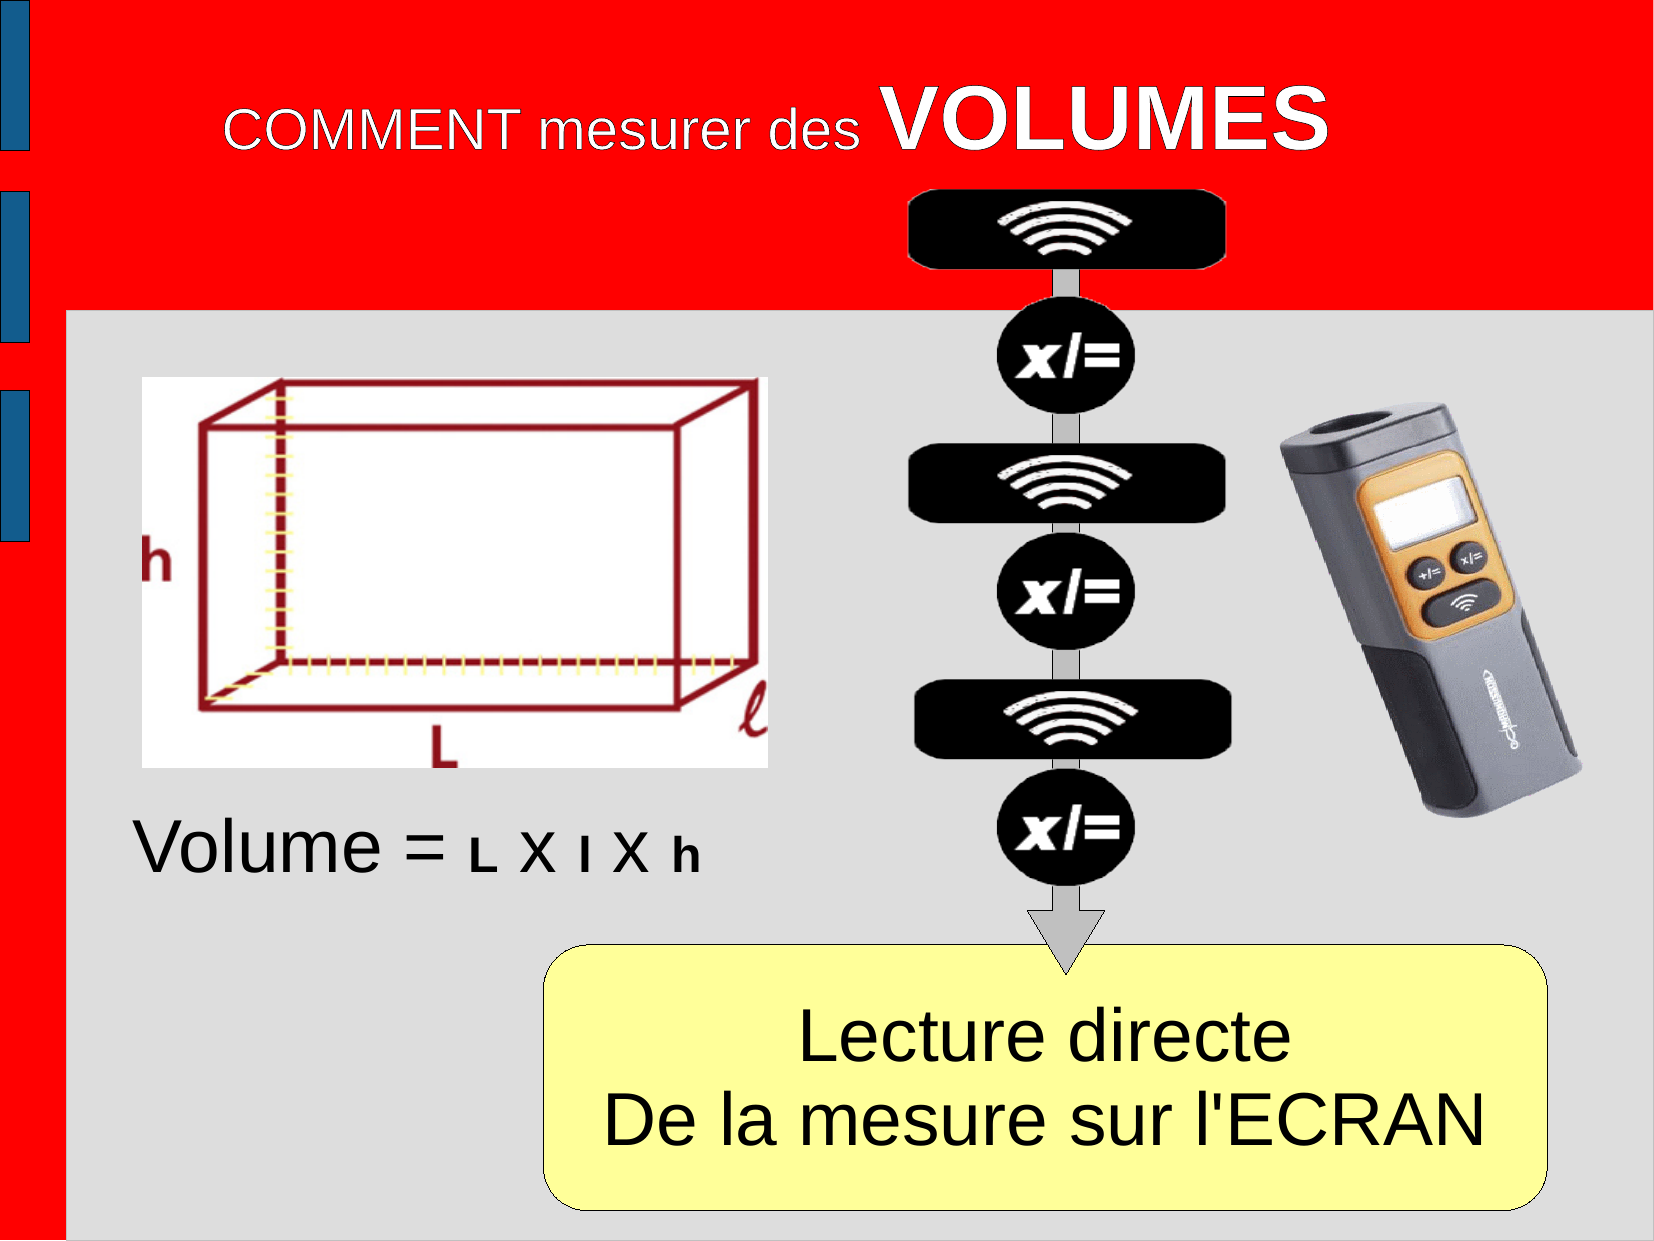

COMMENT mesurer des VOLUMES
Volume = L x l x h
Lecture directe
De la mesure sur l'ECRAN